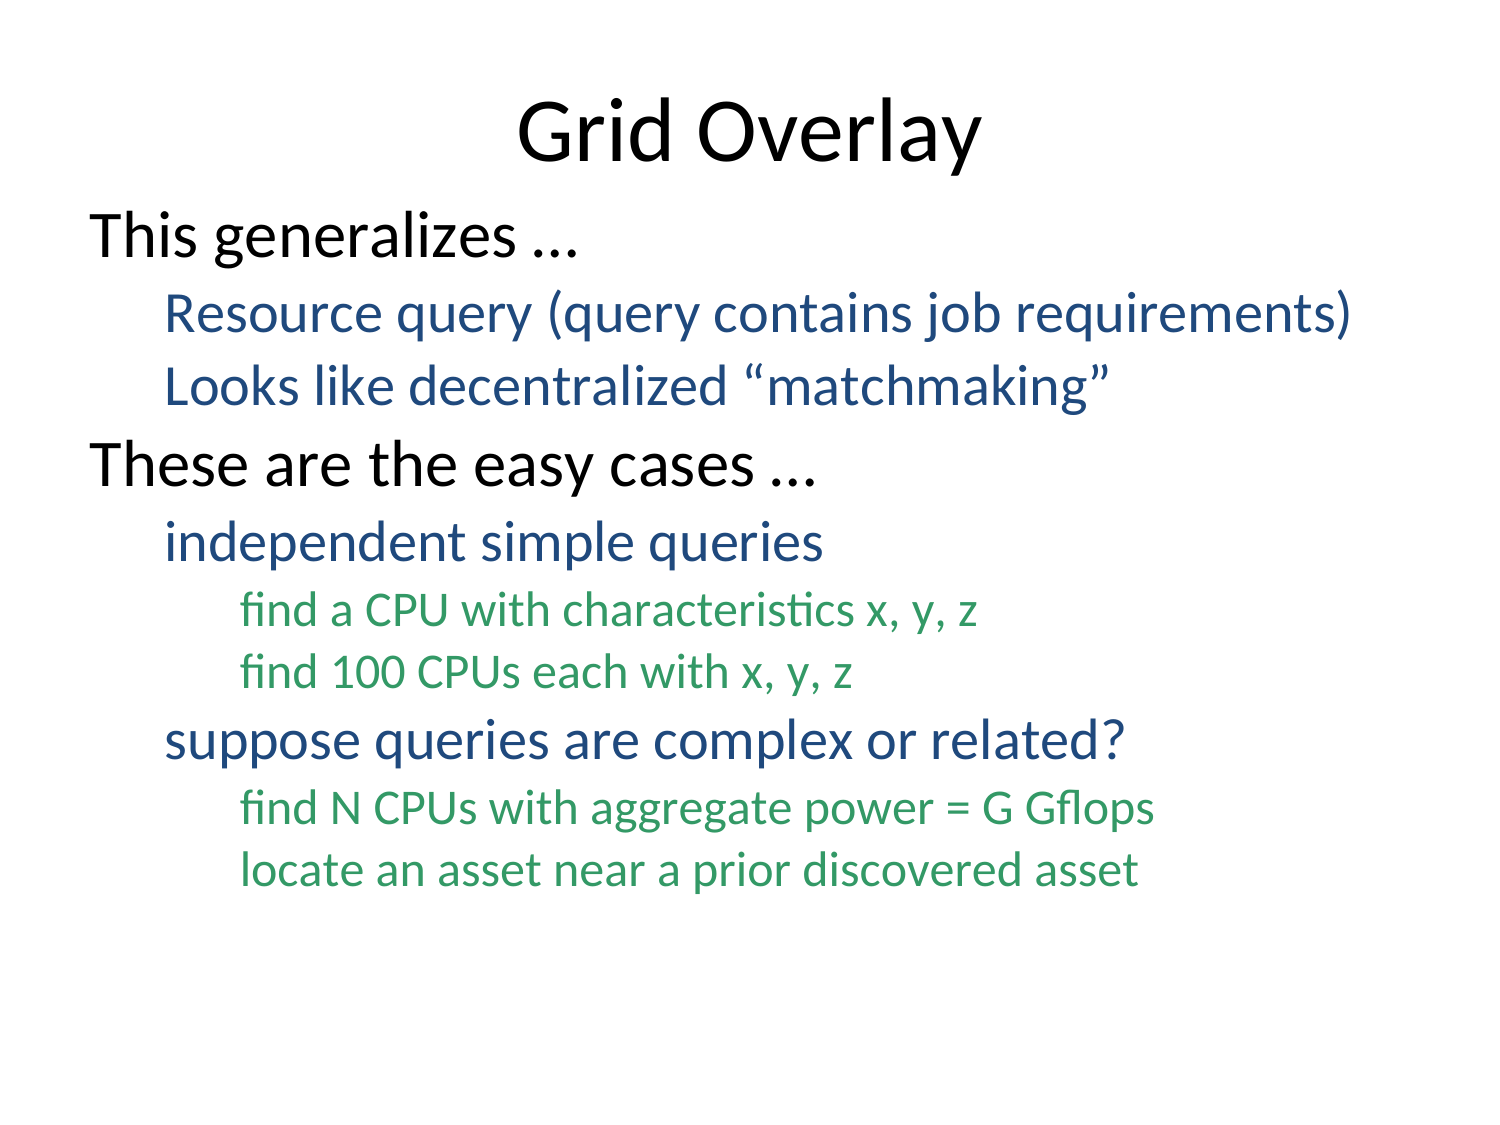

# Grid Overlay
This generalizes …
Resource query (query contains job requirements)
Looks like decentralized “matchmaking”
These are the easy cases …
independent simple queries
find a CPU with characteristics x, y, z
find 100 CPUs each with x, y, z
suppose queries are complex or related?
find N CPUs with aggregate power = G Gflops
locate an asset near a prior discovered asset